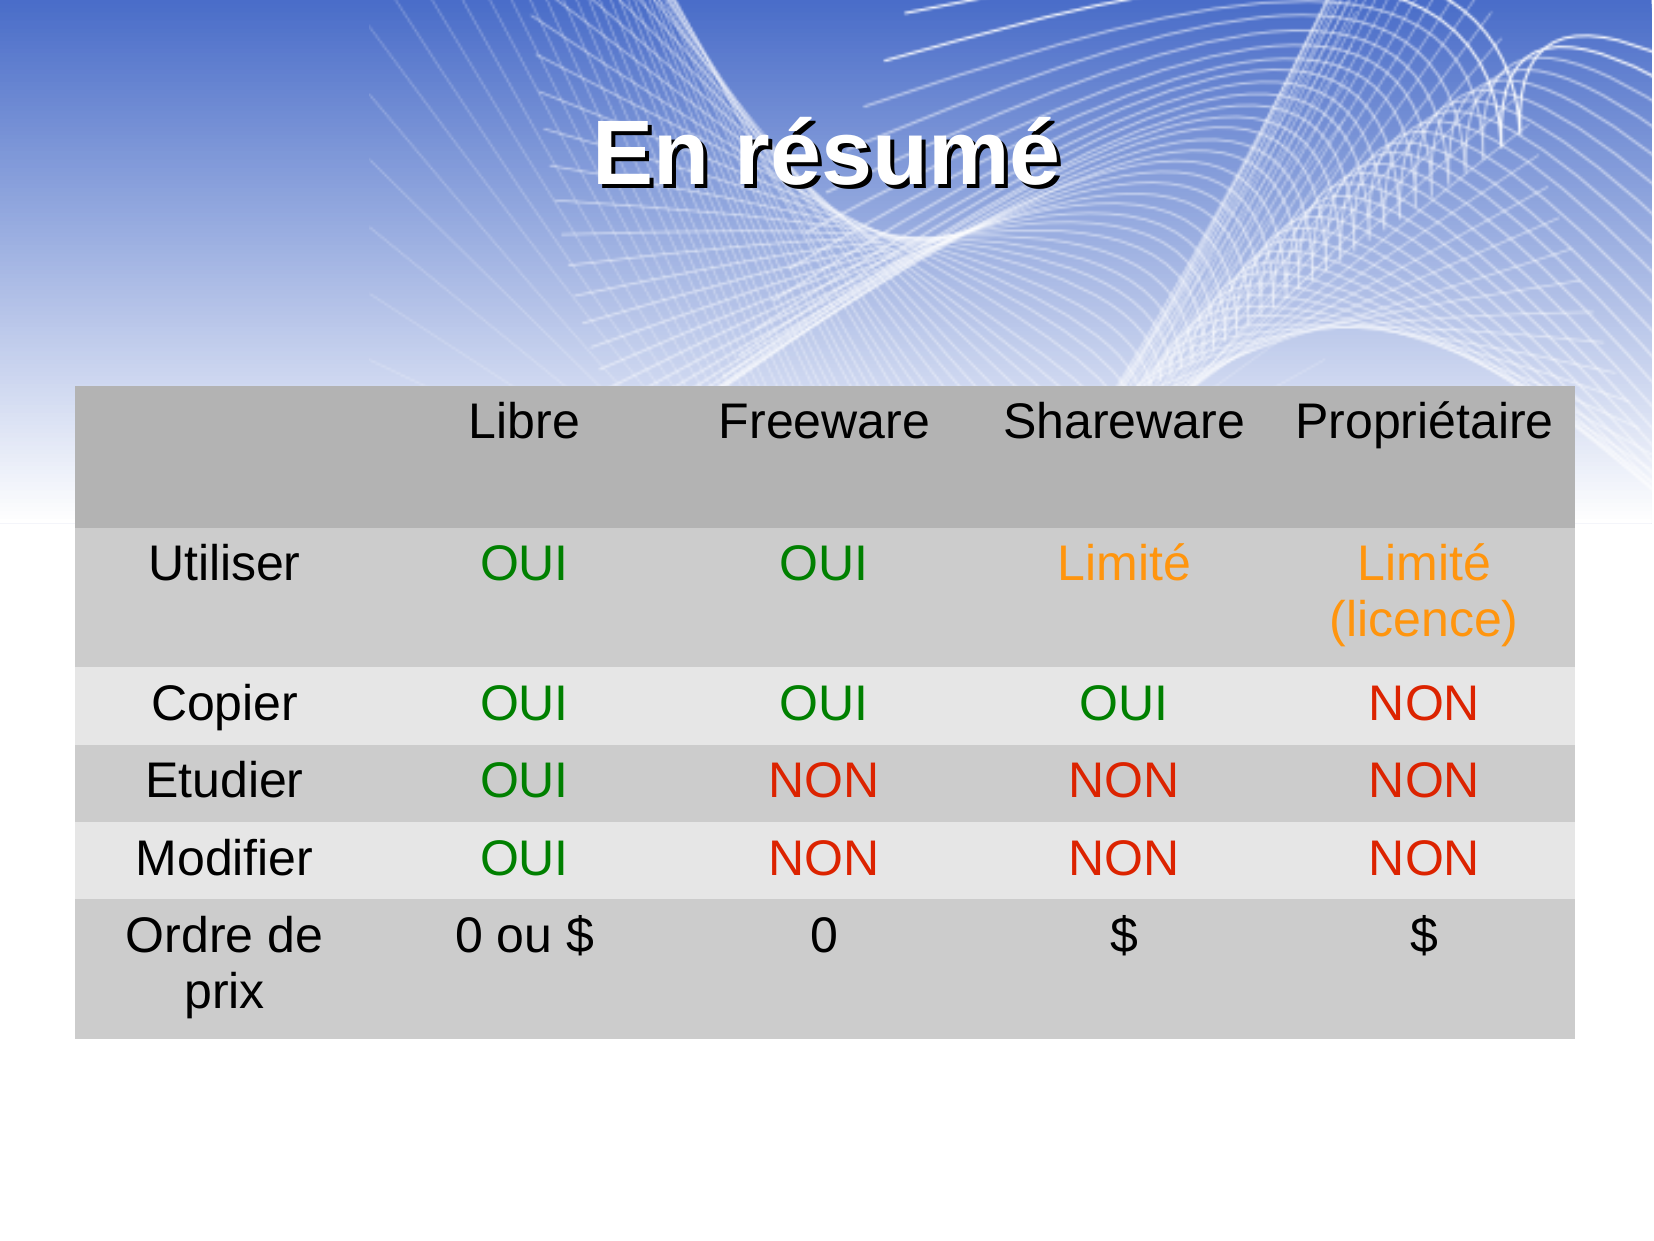

# En résumé
| | Libre | Freeware | Shareware | Propriétaire |
| --- | --- | --- | --- | --- |
| Utiliser | OUI | OUI | Limité | Limité (licence) |
| Copier | OUI | OUI | OUI | NON |
| Etudier | OUI | NON | NON | NON |
| Modifier | OUI | NON | NON | NON |
| Ordre de prix | 0 ou $ | 0 | $ | $ |